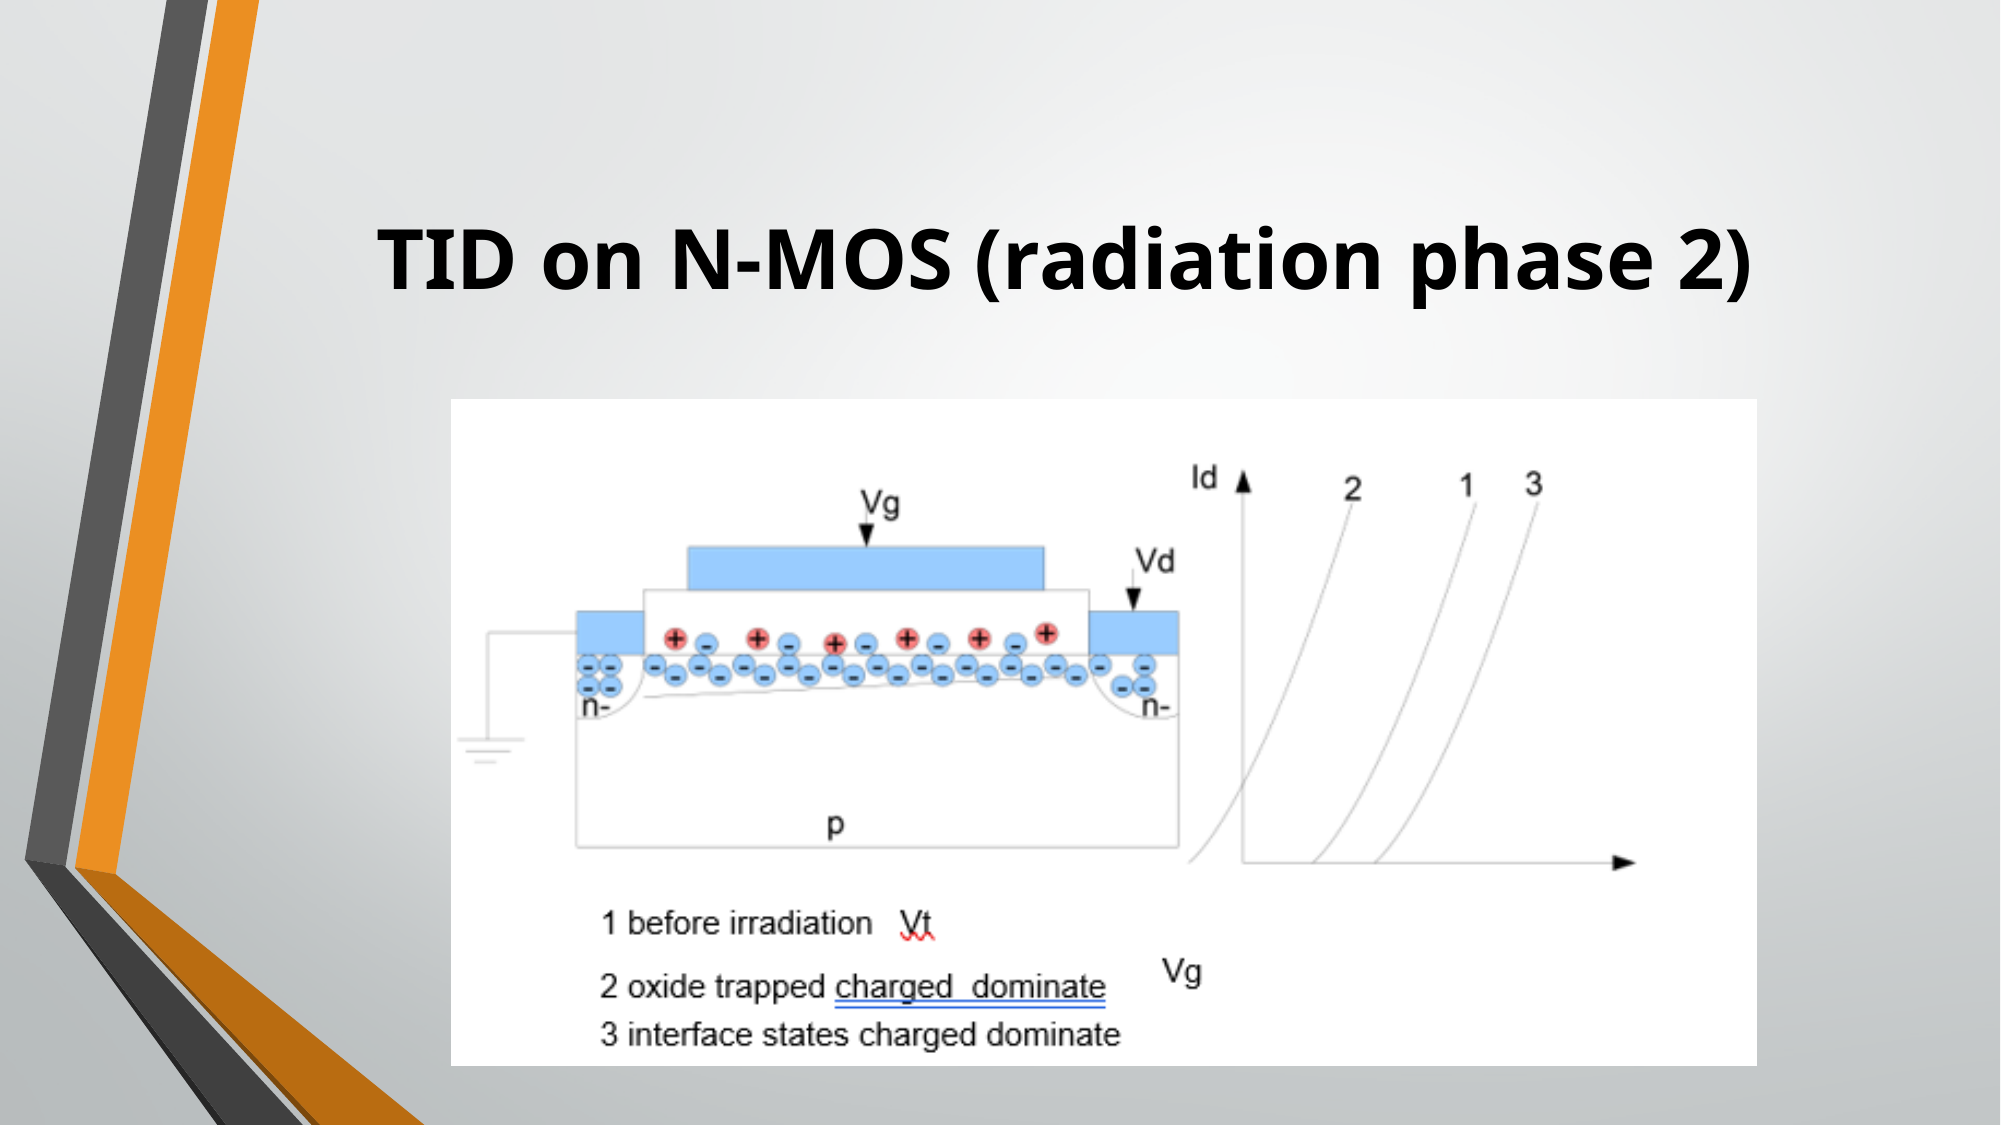

# TID on N-MOS (radiation phase 2)